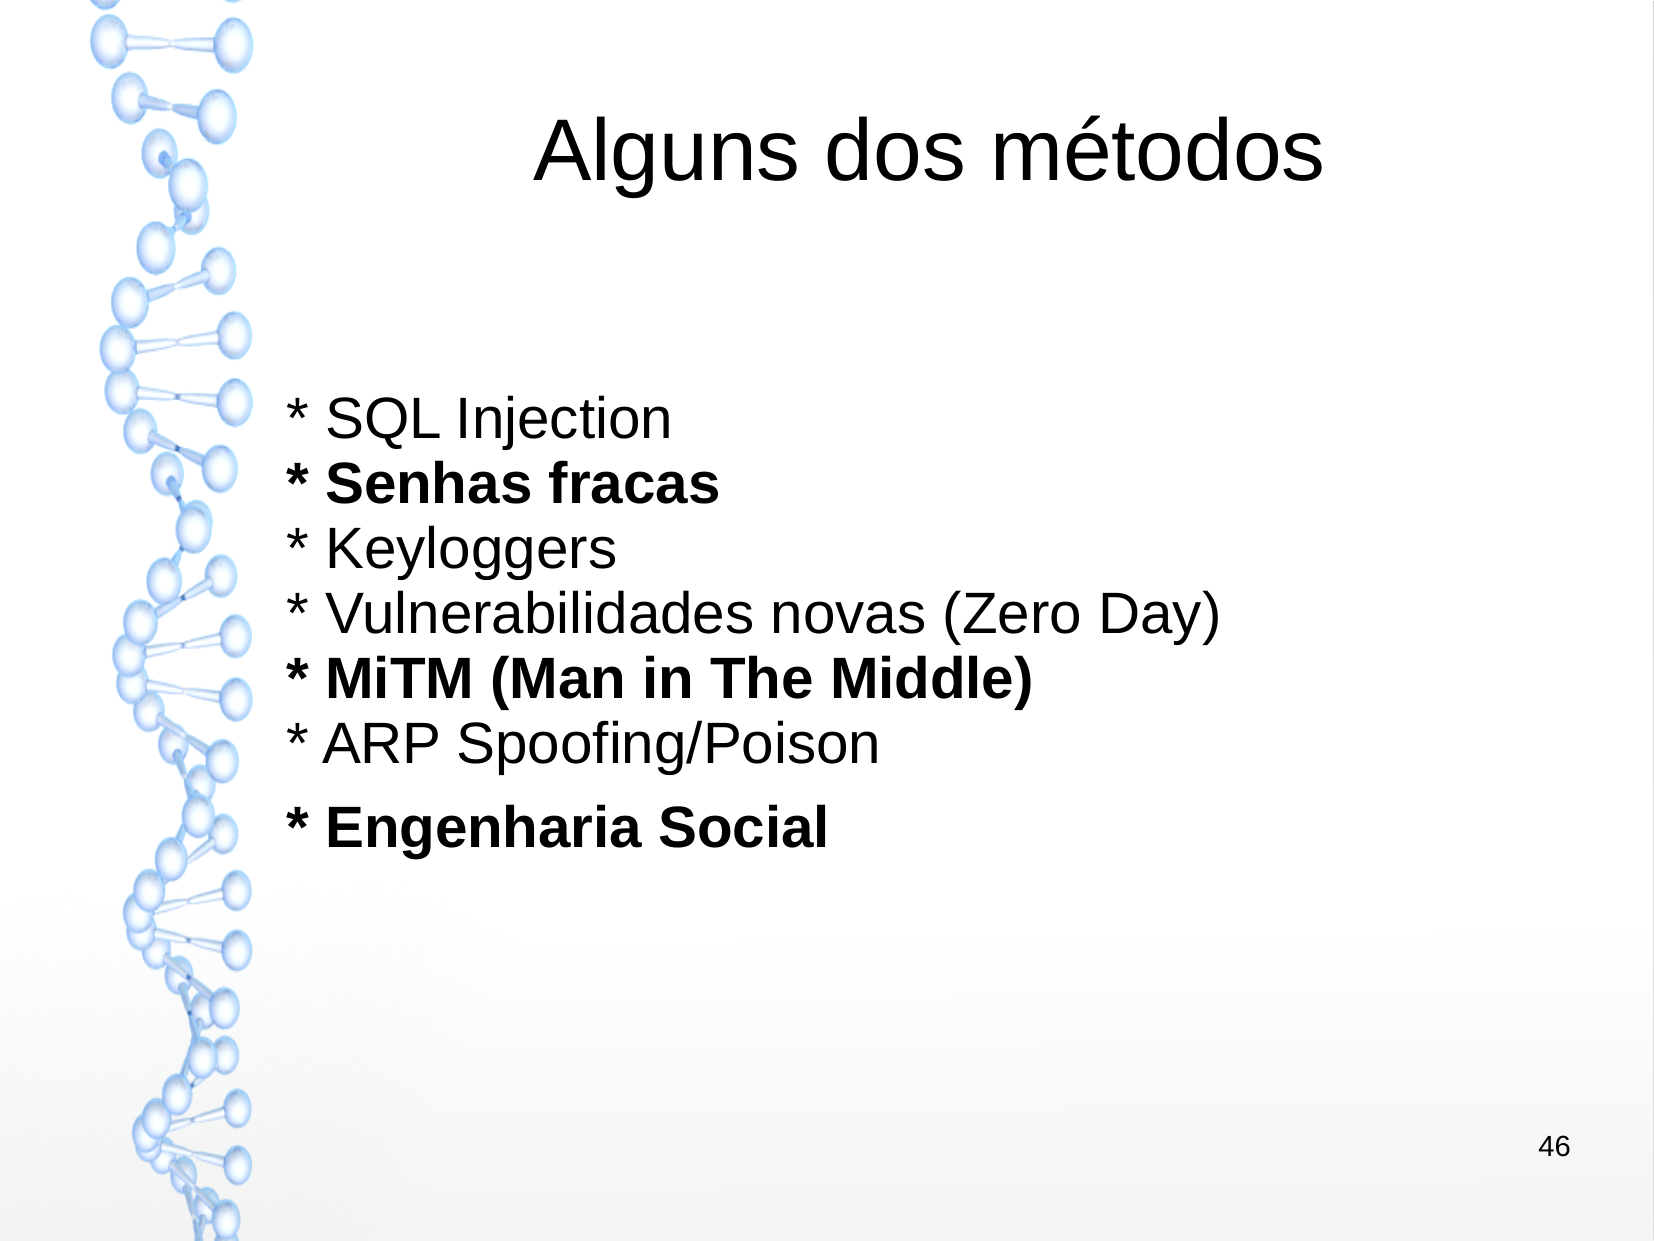

# Alguns dos métodos
* SQL Injection
* Senhas fracas
* Keyloggers
* Vulnerabilidades novas (Zero Day)
* MiTM (Man in The Middle)
* ARP Spoofing/Poison
* Engenharia Social
46